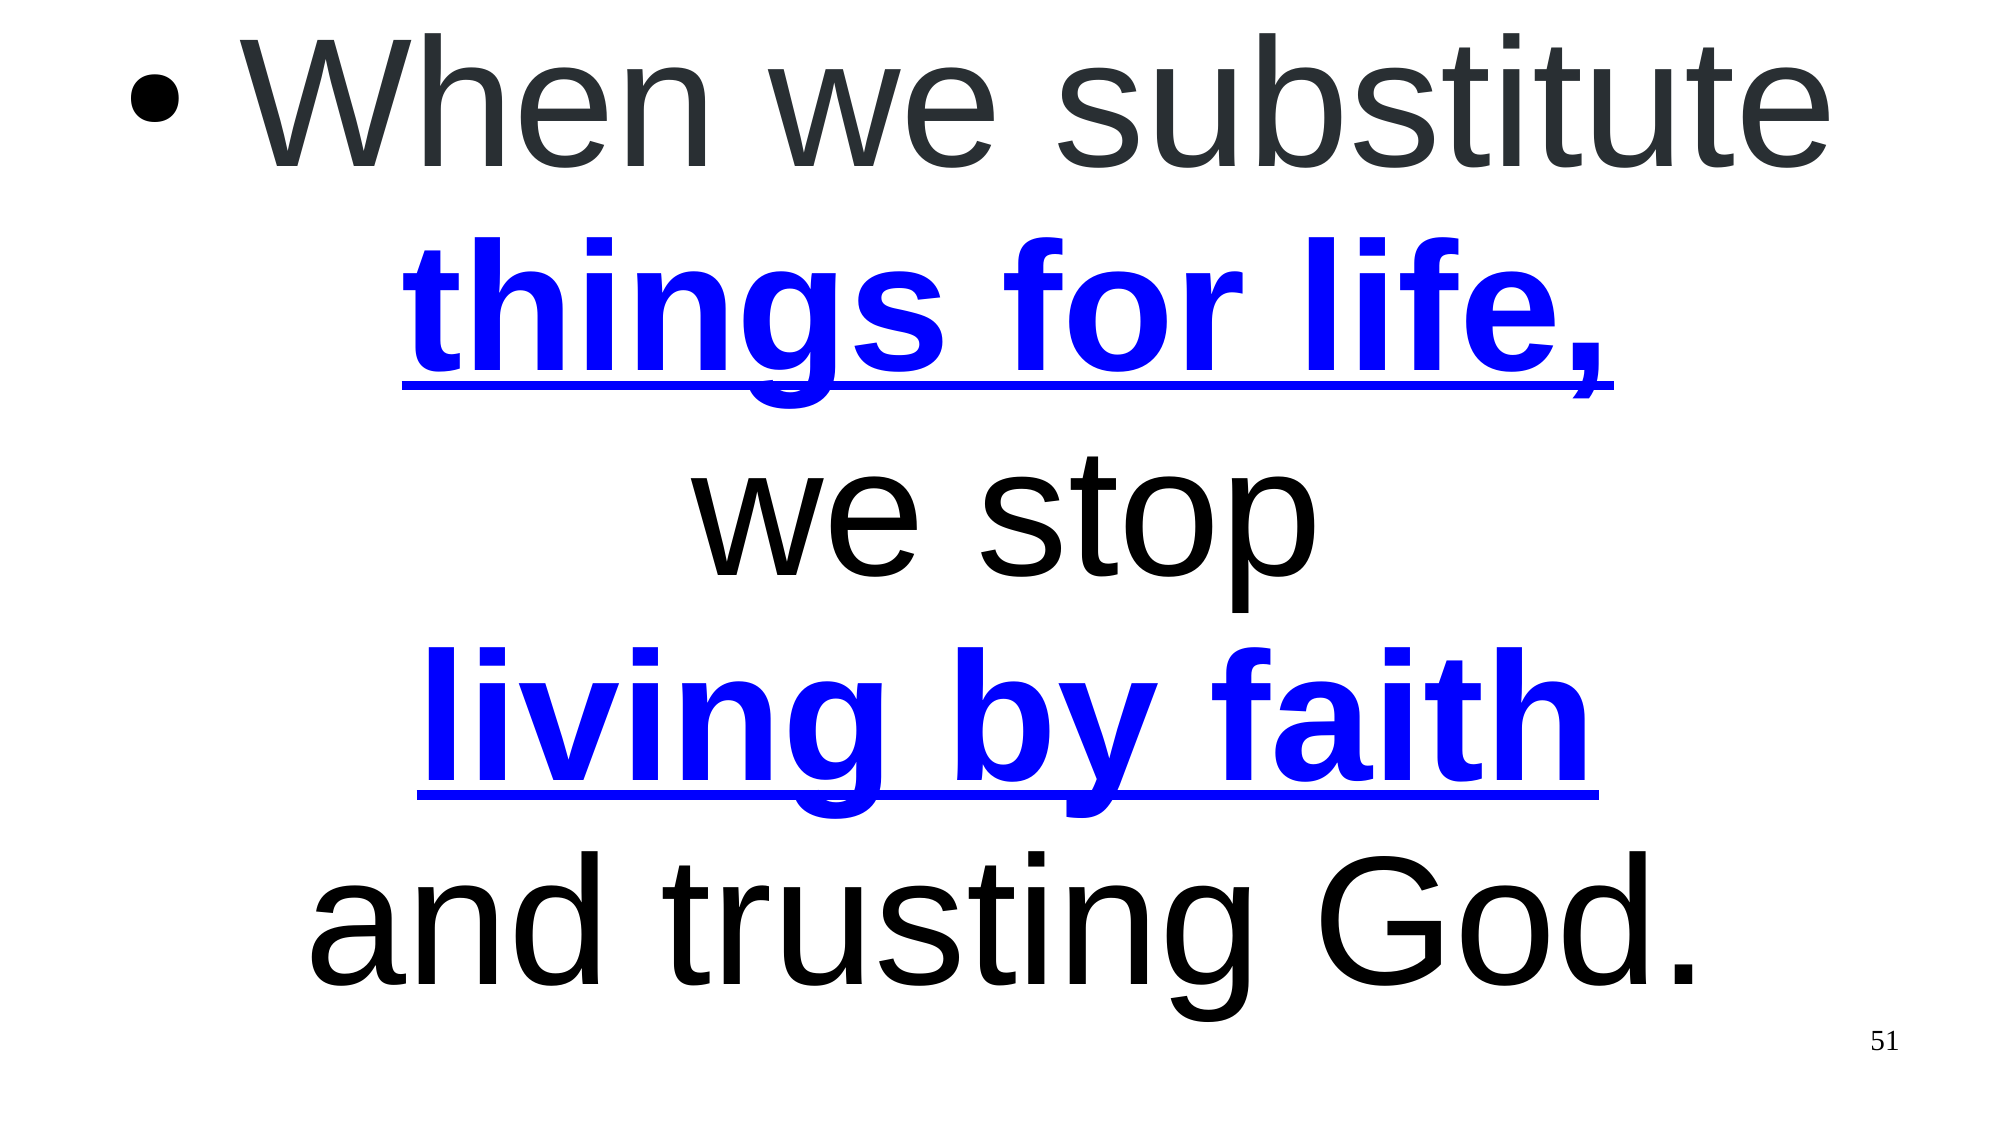

# When we substitute things for life, we stop living by faith and trusting God.
51